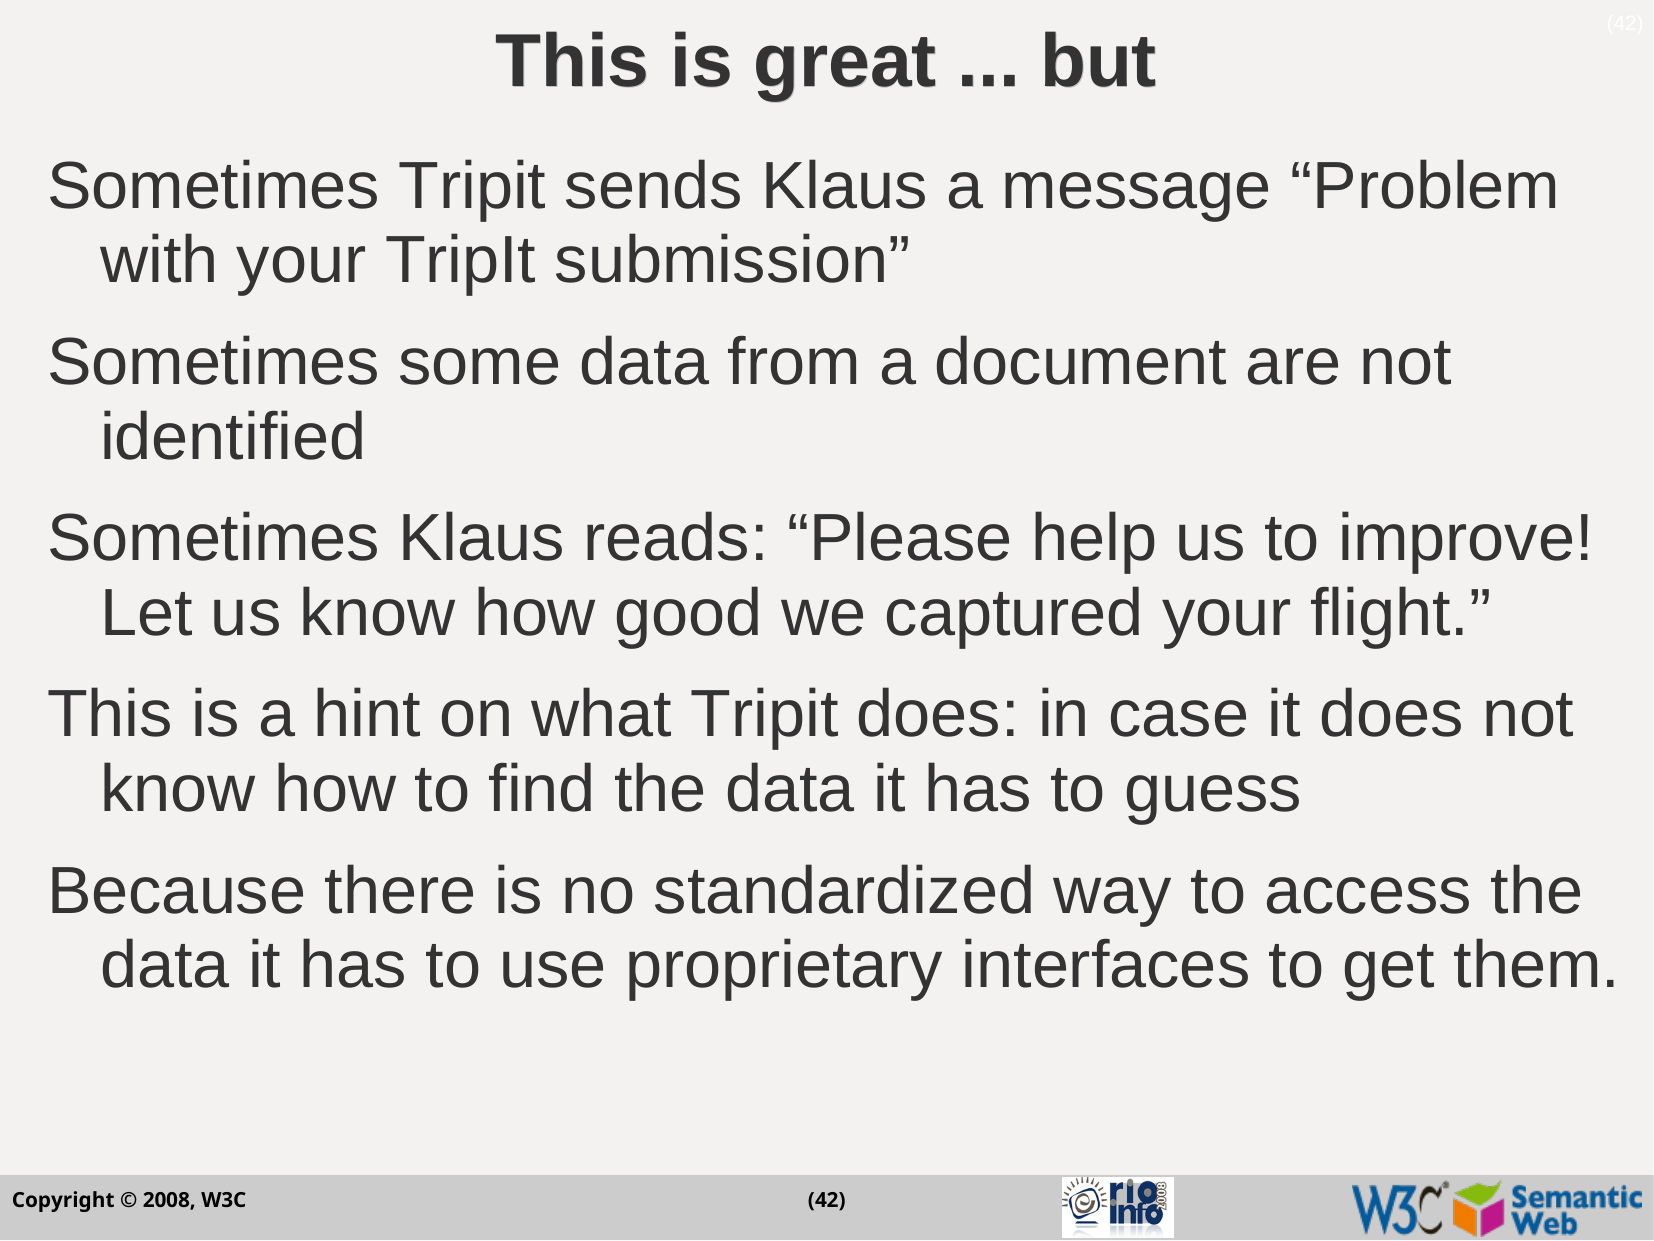

# This is great ... but
Sometimes Tripit sends Klaus a message “Problem with your TripIt submission”
Sometimes some data from a document are not identified
Sometimes Klaus reads: “Please help us to improve! Let us know how good we captured your flight.”
This is a hint on what Tripit does: in case it does not know how to find the data it has to guess
Because there is no standardized way to access the data it has to use proprietary interfaces to get them.